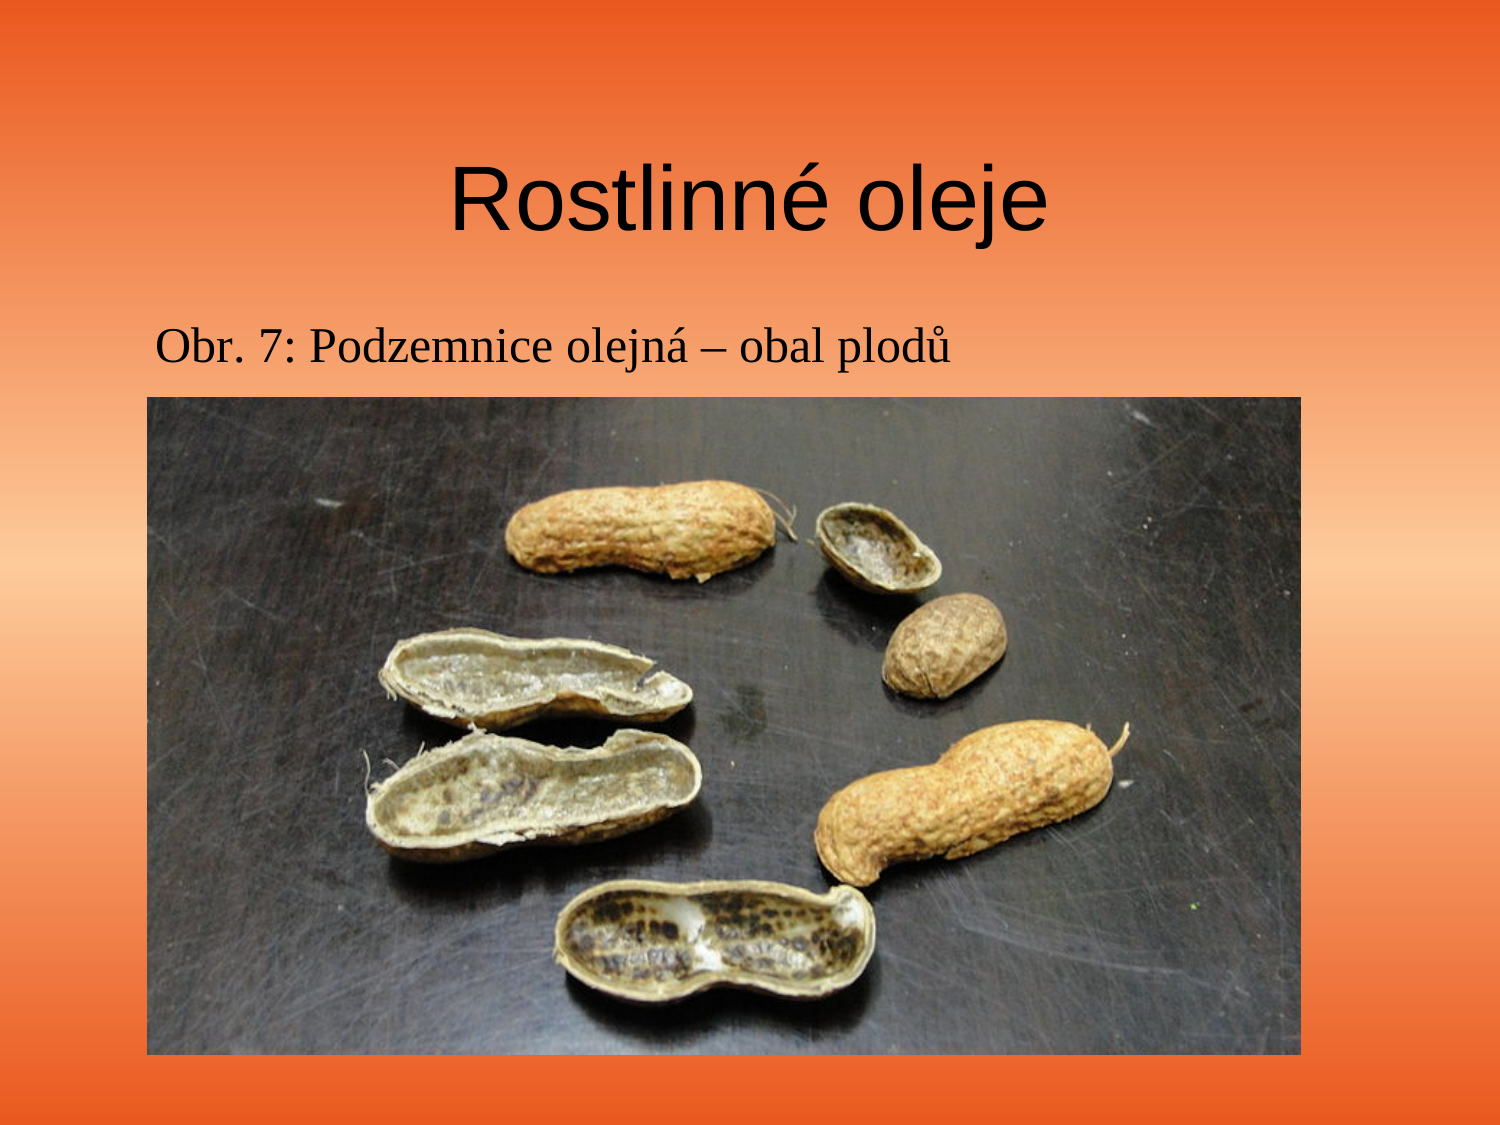

# Rostlinné oleje
Obr. 7: Podzemnice olejná – obal plodů